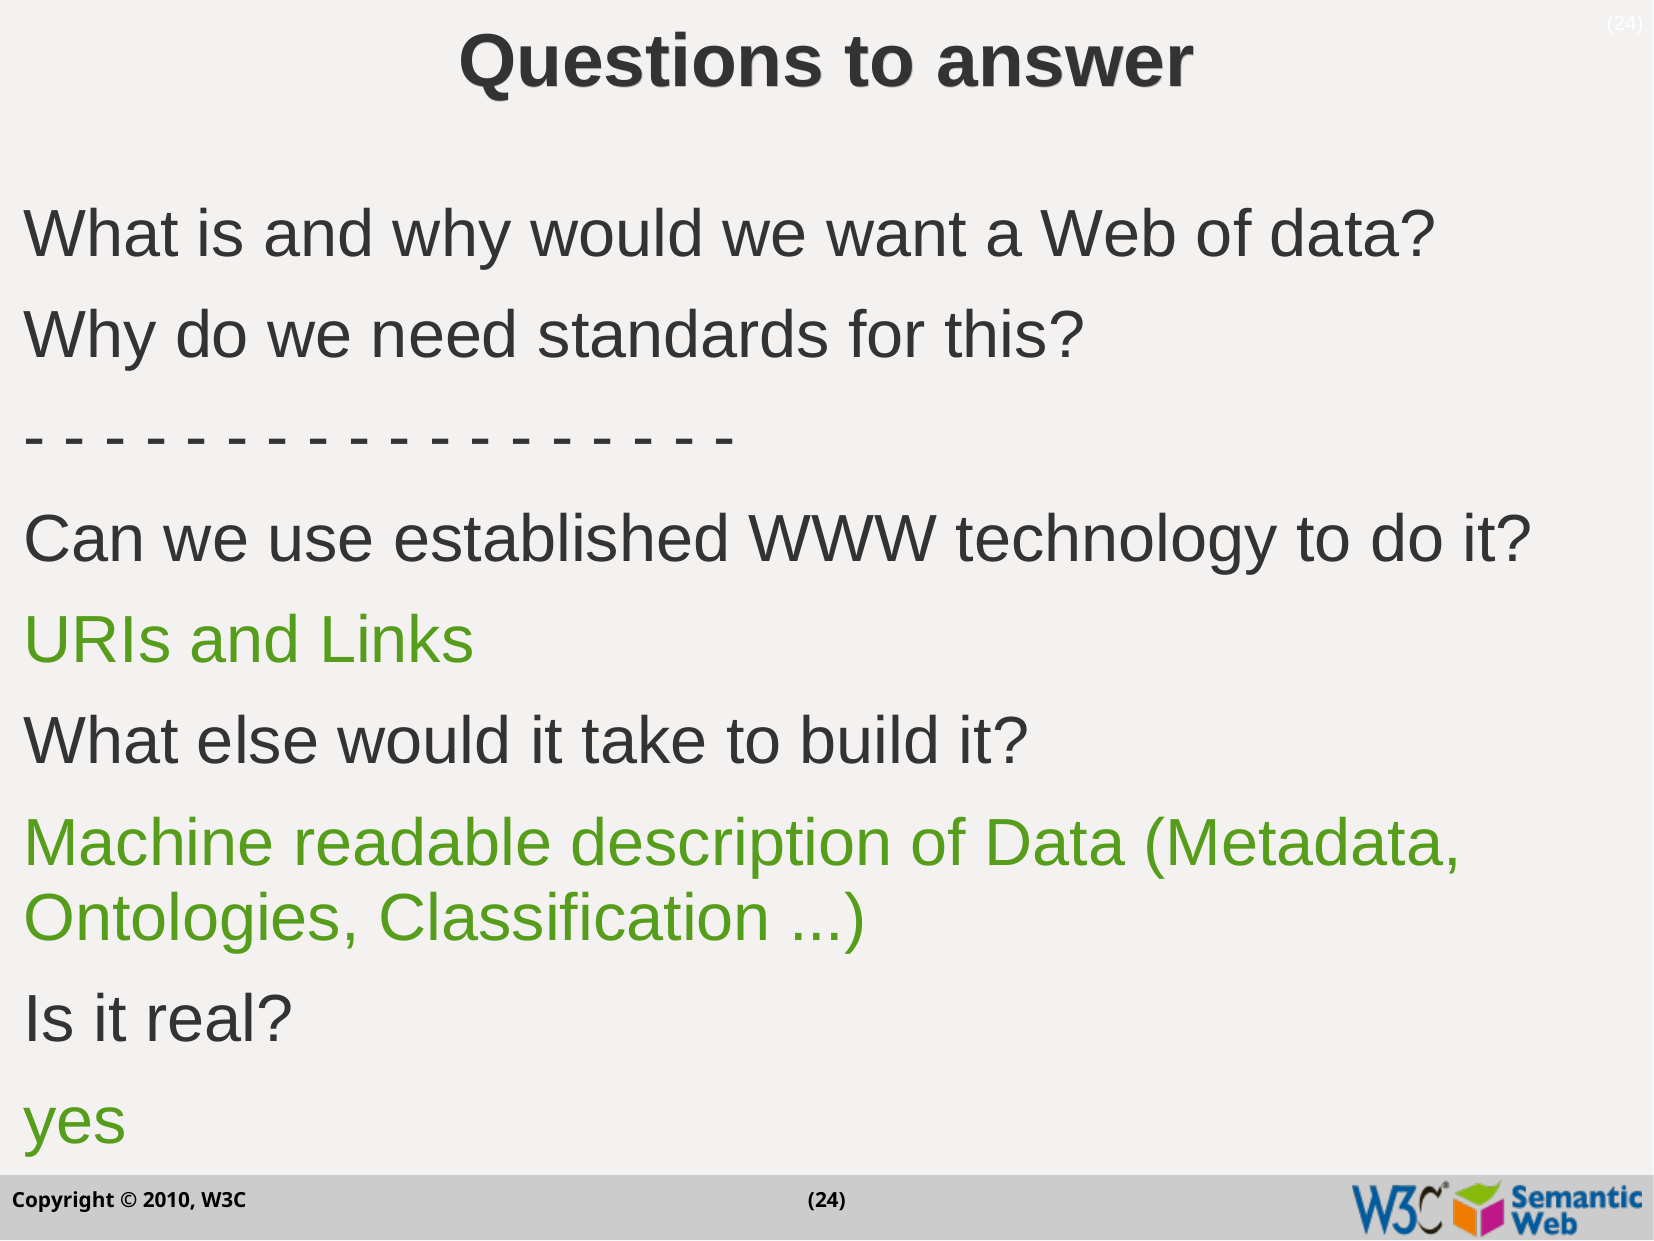

# Questions to answer
What is and why would we want a Web of data?
Why do we need standards for this?
- - - - - - - - - - - - - - - - - -
Can we use established WWW technology to do it?
URIs and Links
What else would it take to build it?
Machine readable description of Data (Metadata, Ontologies, Classification ...)
Is it real?
yes